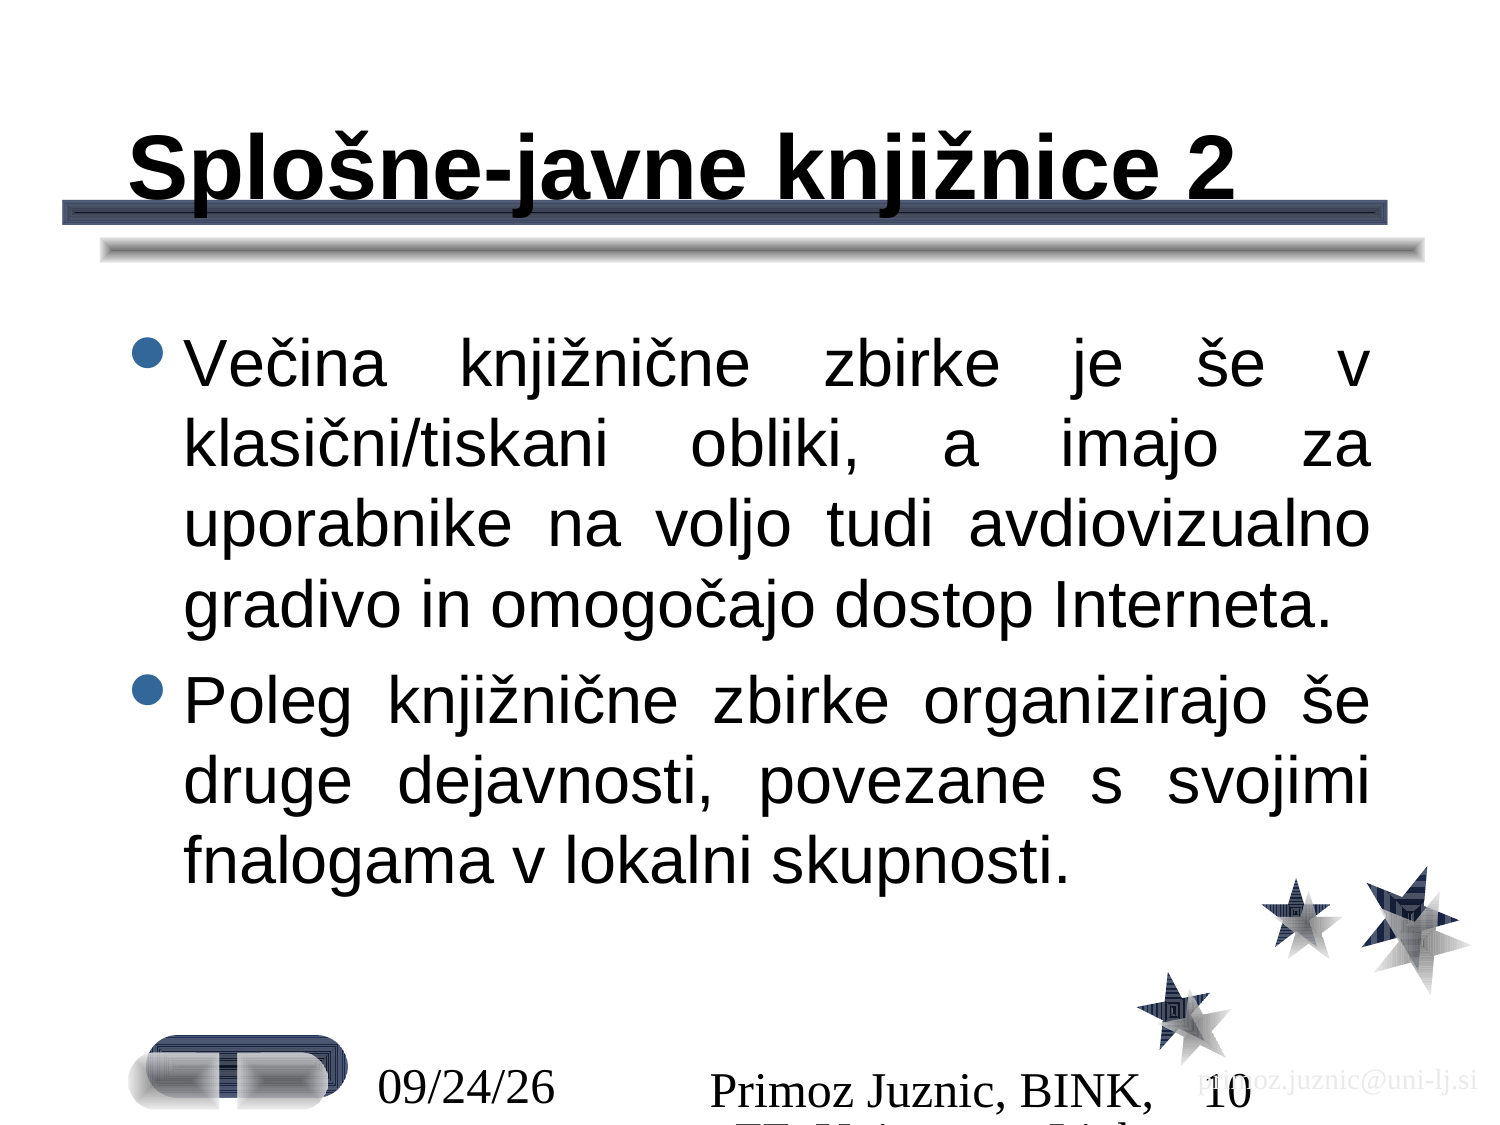

# Splošne-javne knjižnice 2
Večina knjižnične zbirke je še v klasični/tiskani obliki, a imajo za uporabnike na voljo tudi avdiovizualno gradivo in omogočajo dostop Interneta.
Poleg knjižnične zbirke organizirajo še druge dejavnosti, povezane s svojimi fnalogama v lokalni skupnosti.
Primoz Juznic, BINK, FF, Univerza v Ljubljani
10